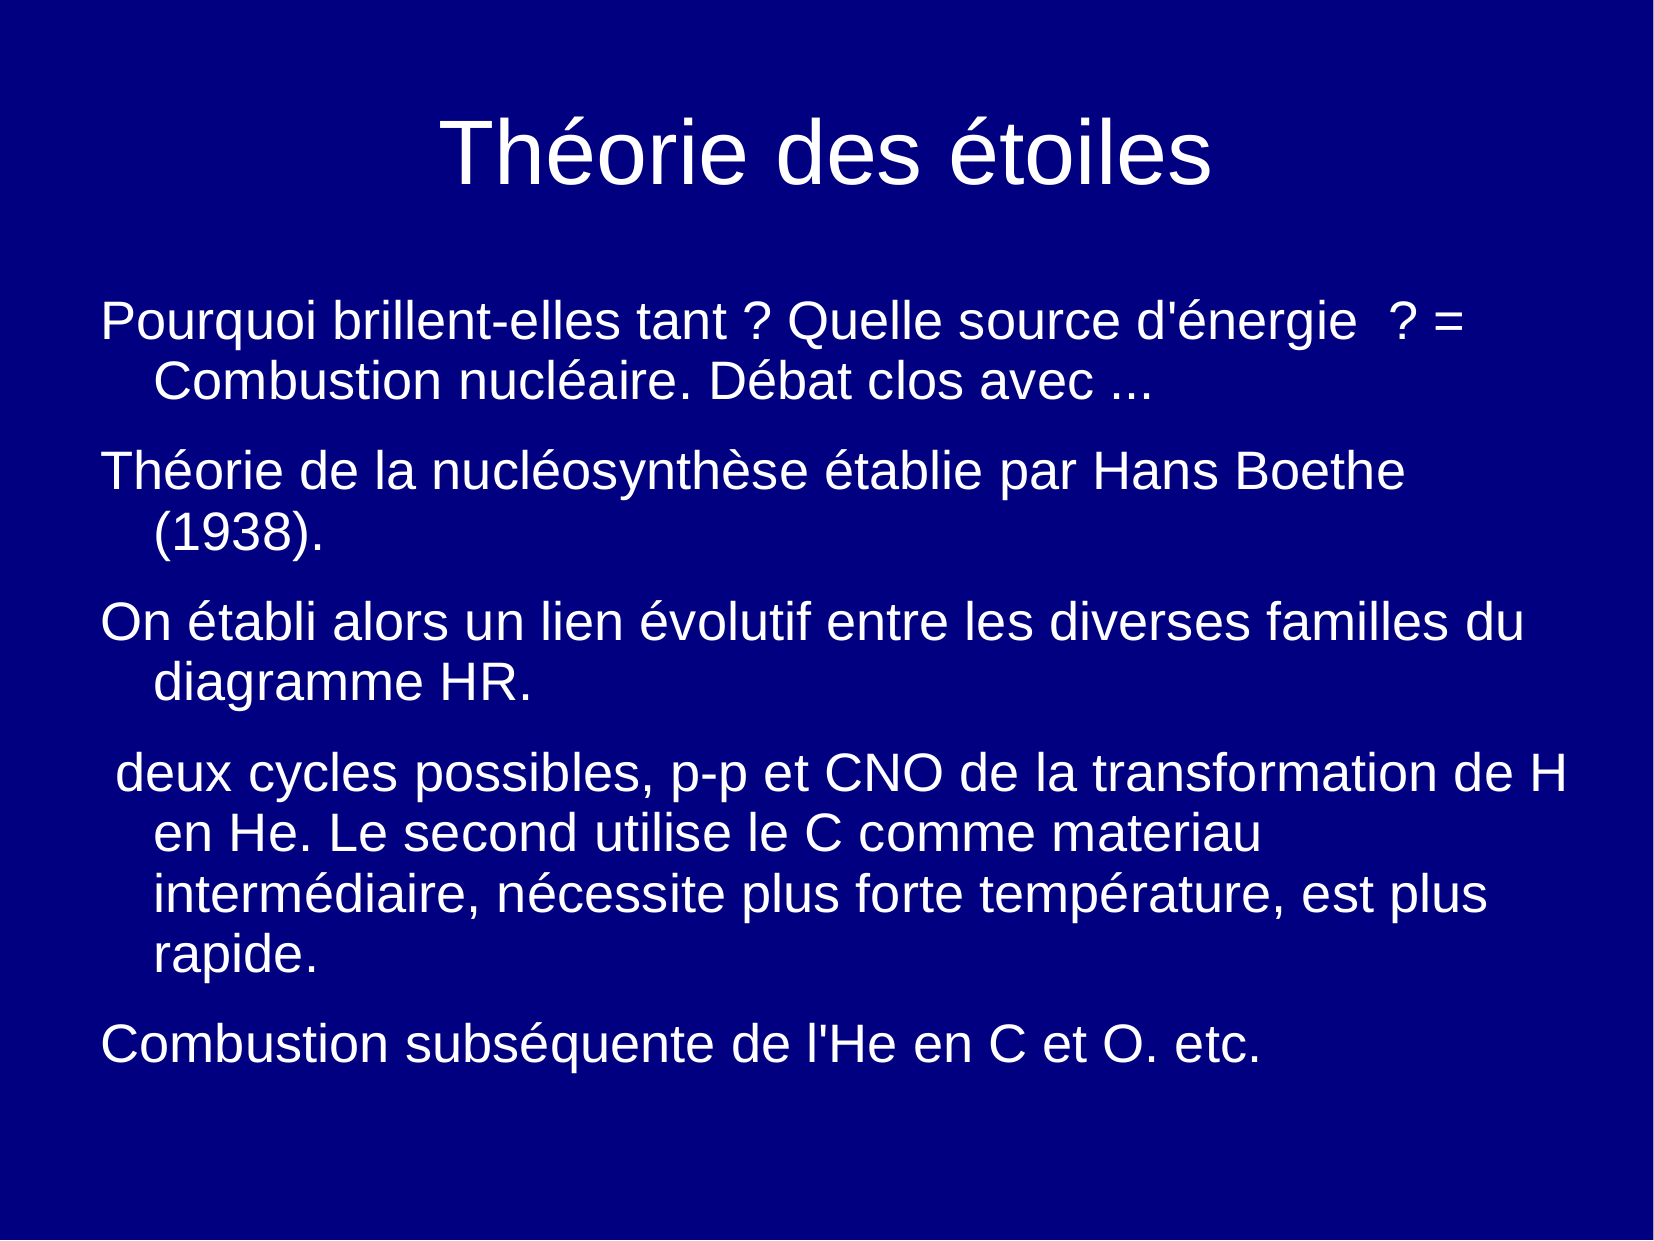

# Théorie des étoiles
Pourquoi brillent-elles tant ? Quelle source d'énergie ? = Combustion nucléaire. Débat clos avec ...
Théorie de la nucléosynthèse établie par Hans Boethe (1938).
On établi alors un lien évolutif entre les diverses familles du diagramme HR.
 deux cycles possibles, p-p et CNO de la transformation de H en He. Le second utilise le C comme materiau intermédiaire, nécessite plus forte température, est plus rapide.
Combustion subséquente de l'He en C et O. etc.